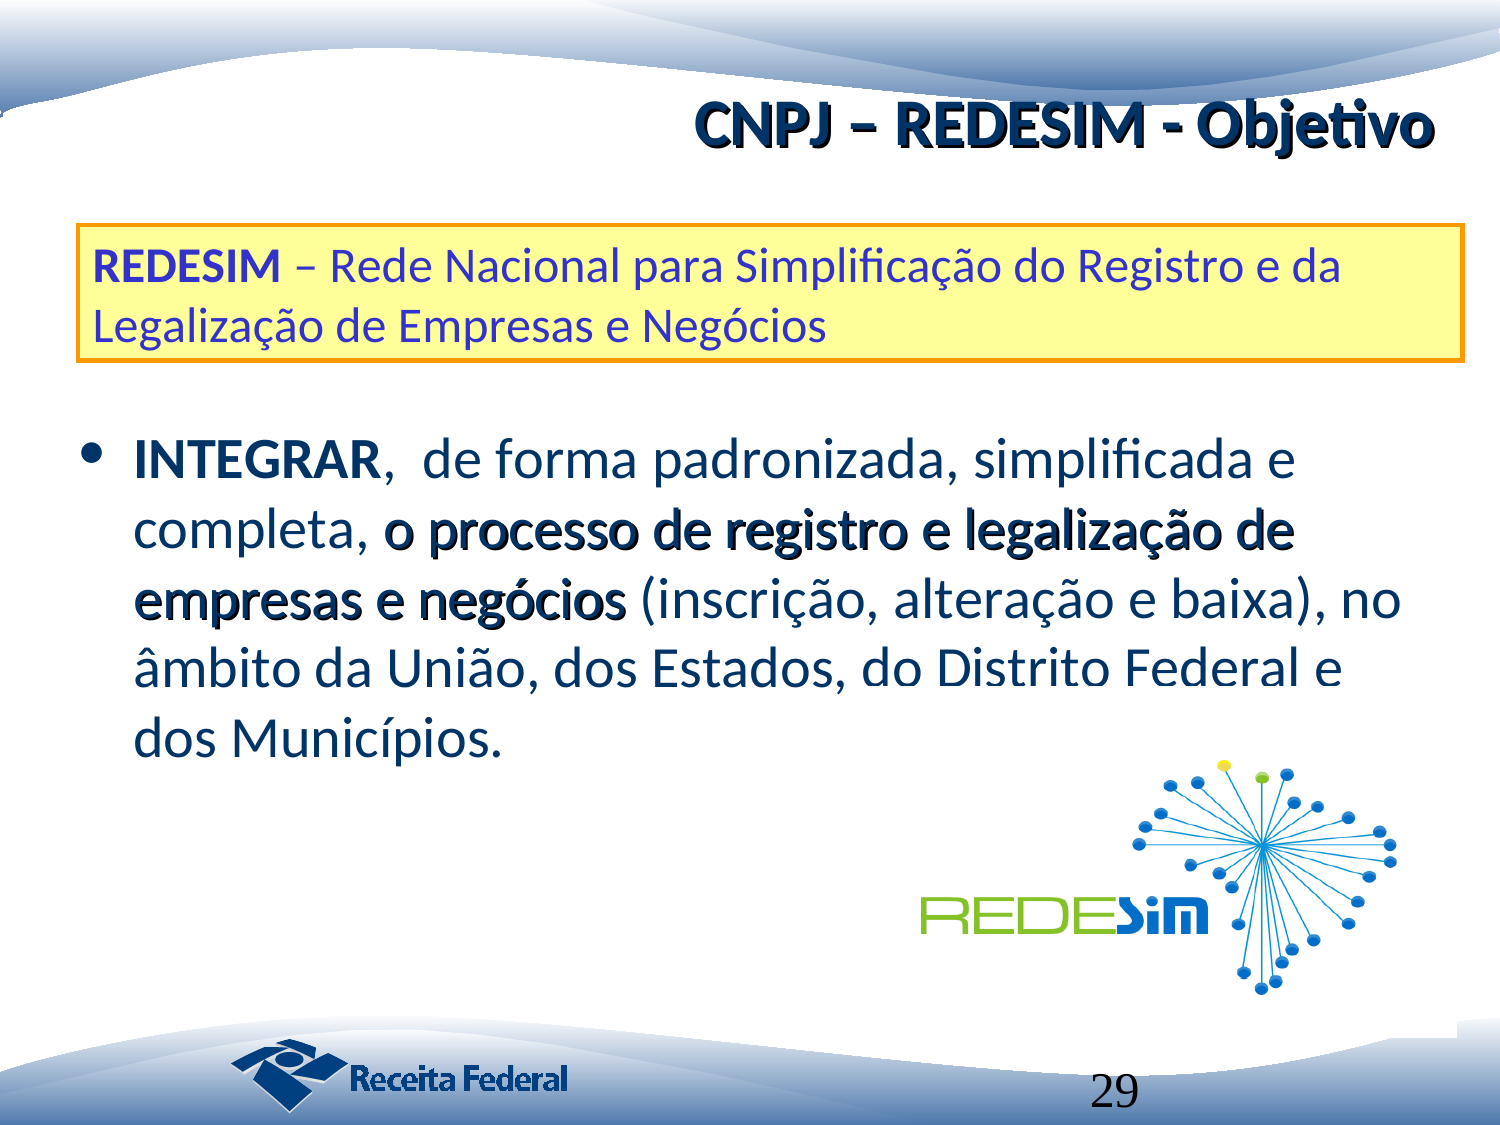

# CNPJ – REDESIM - Objetivo
REDESIM – Rede Nacional para Simplificação do Registro e da Legalização de Empresas e Negócios
INTEGRAR, de forma padronizada, simplificada e completa, o processo de registro e legalização de empresas e negócios (inscrição, alteração e baixa), no âmbito da União, dos Estados, do Distrito Federal e dos Municípios.
29